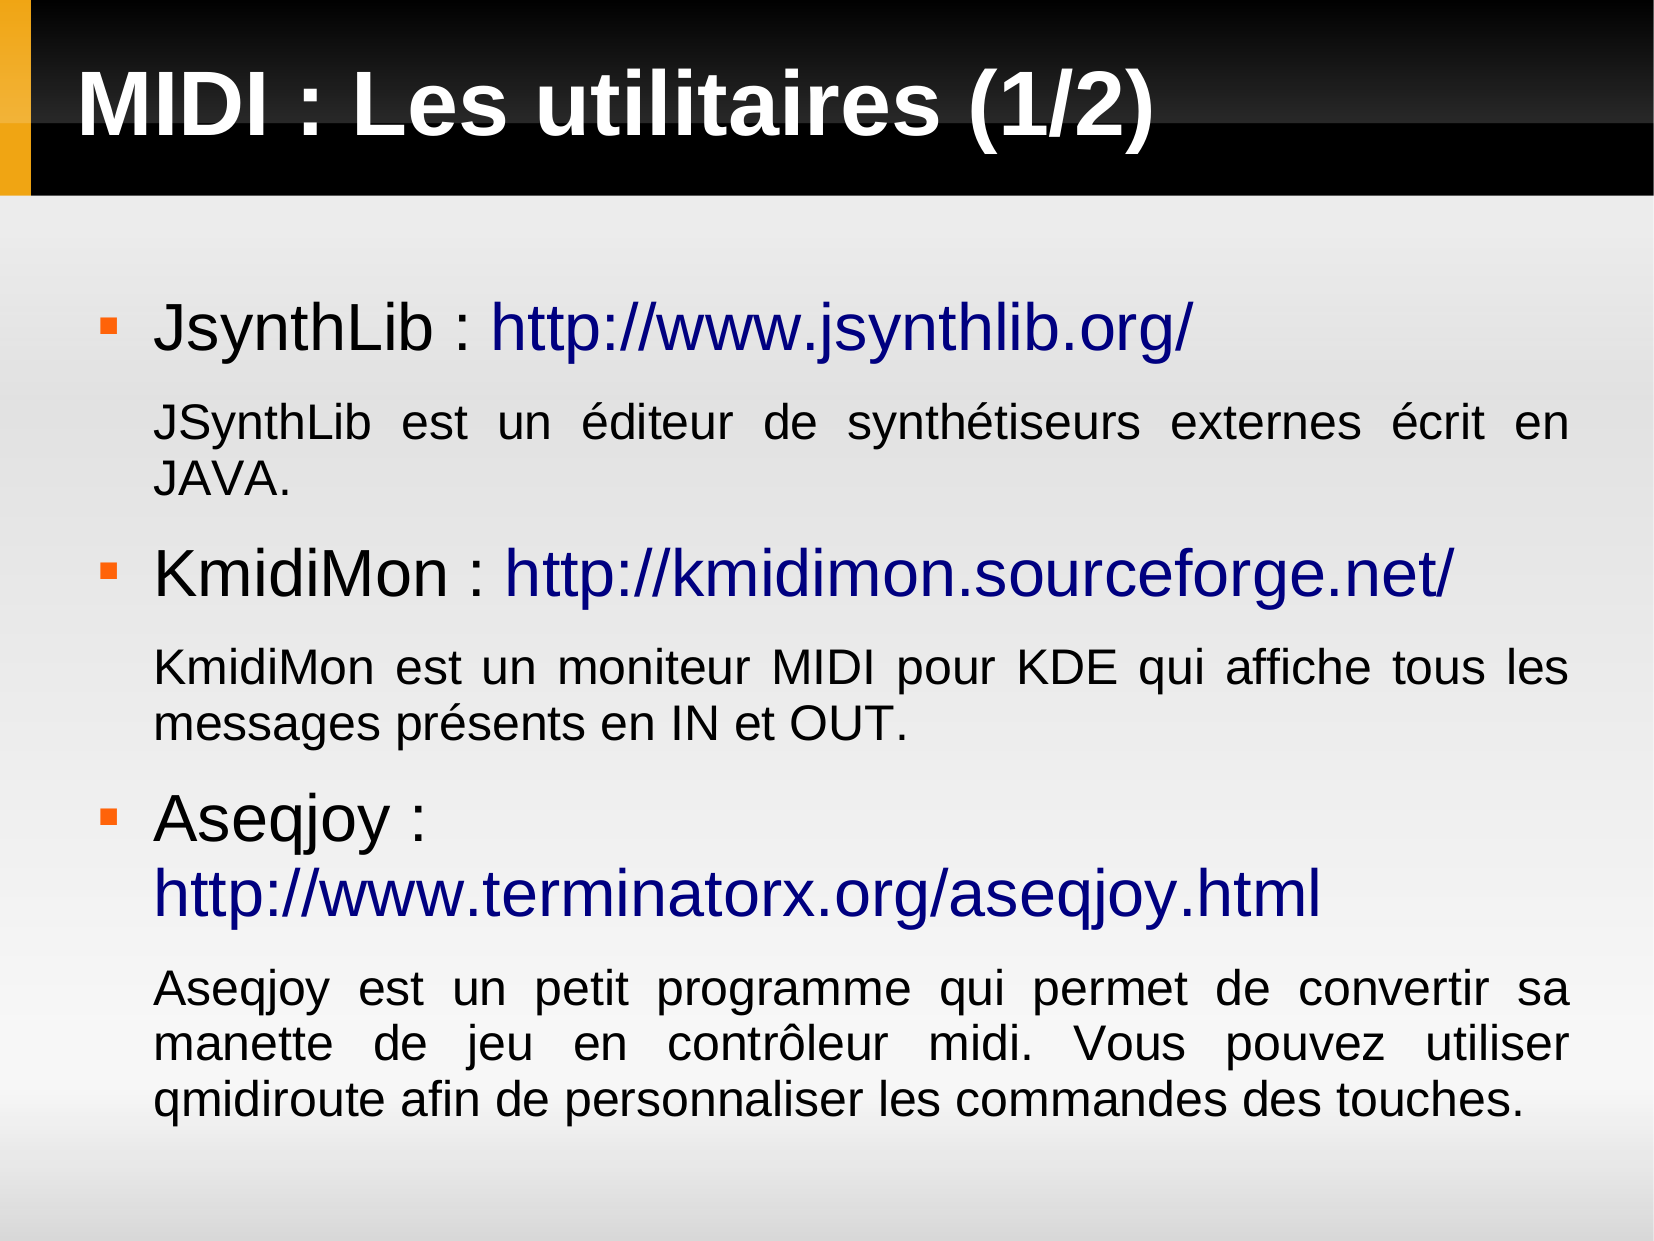

# MIDI : Les utilitaires (1/2)
JsynthLib : http://www.jsynthlib.org/
JSynthLib est un éditeur de synthétiseurs externes écrit en JAVA.
KmidiMon : http://kmidimon.sourceforge.net/
KmidiMon est un moniteur MIDI pour KDE qui affiche tous les messages présents en IN et OUT.
Aseqjoy : http://www.terminatorx.org/aseqjoy.html
Aseqjoy est un petit programme qui permet de convertir sa manette de jeu en contrôleur midi. Vous pouvez utiliser qmidiroute afin de personnaliser les commandes des touches.